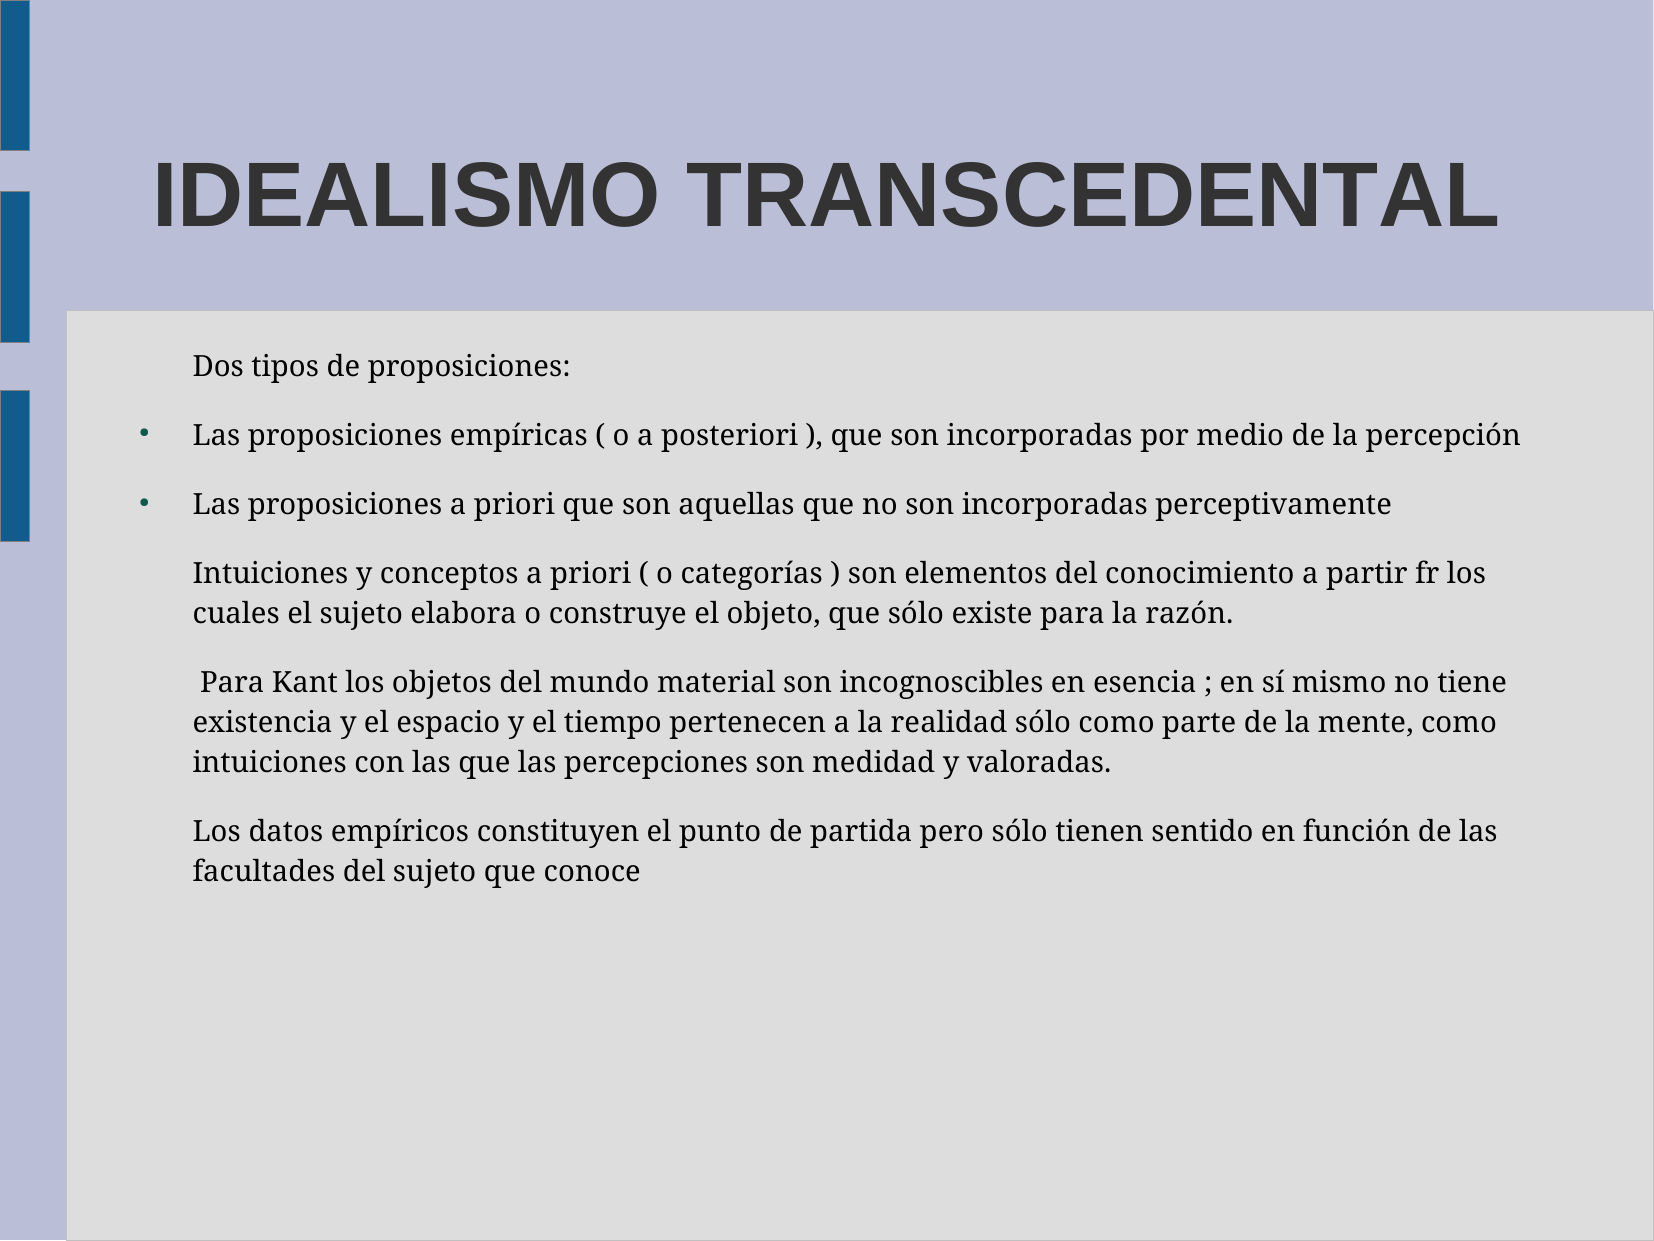

# IDEALISMO TRANSCEDENTAL
Dos tipos de proposiciones:
Las proposiciones empíricas ( o a posteriori ), que son incorporadas por medio de la percepción
Las proposiciones a priori que son aquellas que no son incorporadas perceptivamente
Intuiciones y conceptos a priori ( o categorías ) son elementos del conocimiento a partir fr los cuales el sujeto elabora o construye el objeto, que sólo existe para la razón.
 Para Kant los objetos del mundo material son incognoscibles en esencia ; en sí mismo no tiene existencia y el espacio y el tiempo pertenecen a la realidad sólo como parte de la mente, como intuiciones con las que las percepciones son medidad y valoradas.
Los datos empíricos constituyen el punto de partida pero sólo tienen sentido en función de las facultades del sujeto que conoce